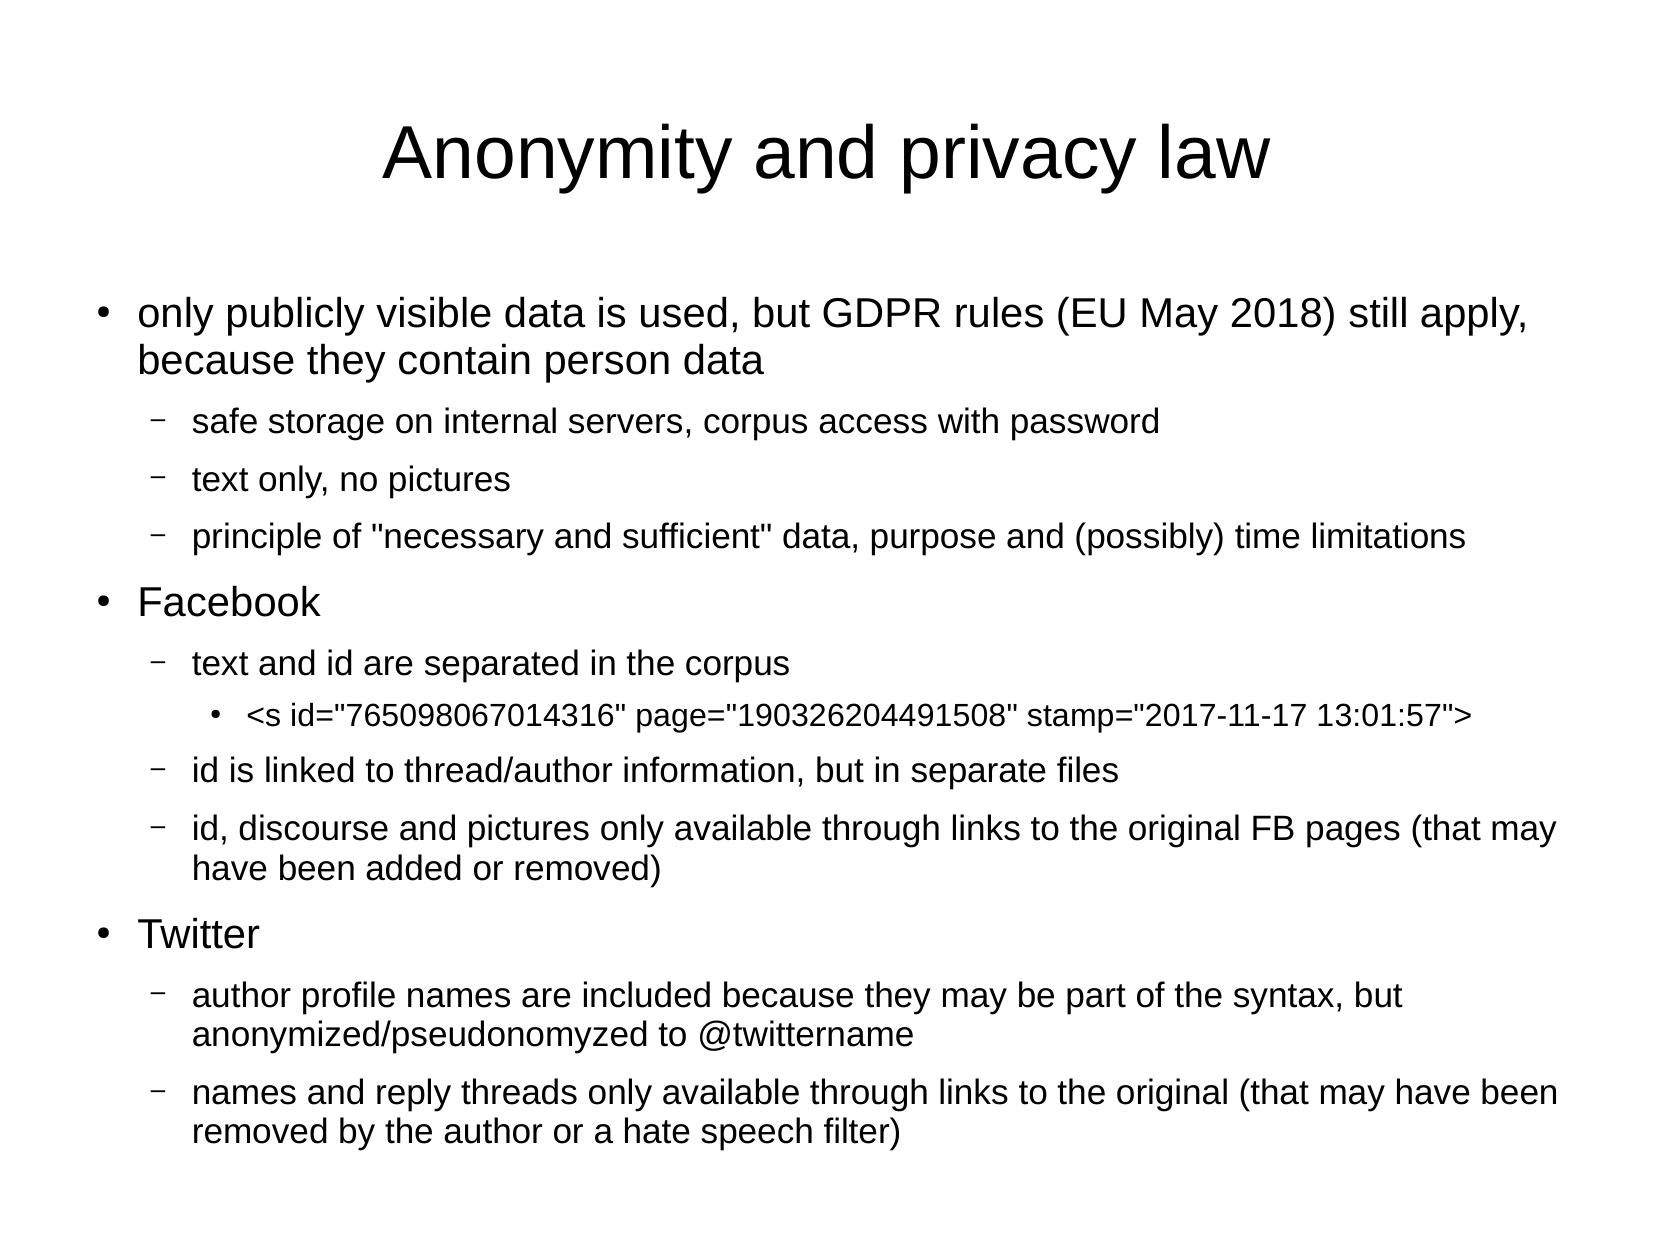

# Anonymity and privacy law
only publicly visible data is used, but GDPR rules (EU May 2018) still apply, because they contain person data
safe storage on internal servers, corpus access with password
text only, no pictures
principle of "necessary and sufficient" data, purpose and (possibly) time limitations
Facebook
text and id are separated in the corpus
<s id="765098067014316" page="190326204491508" stamp="2017-11-17 13:01:57">
id is linked to thread/author information, but in separate files
id, discourse and pictures only available through links to the original FB pages (that may have been added or removed)
Twitter
author profile names are included because they may be part of the syntax, but anonymized/pseudonomyzed to @twittername
names and reply threads only available through links to the original (that may have been removed by the author or a hate speech filter)